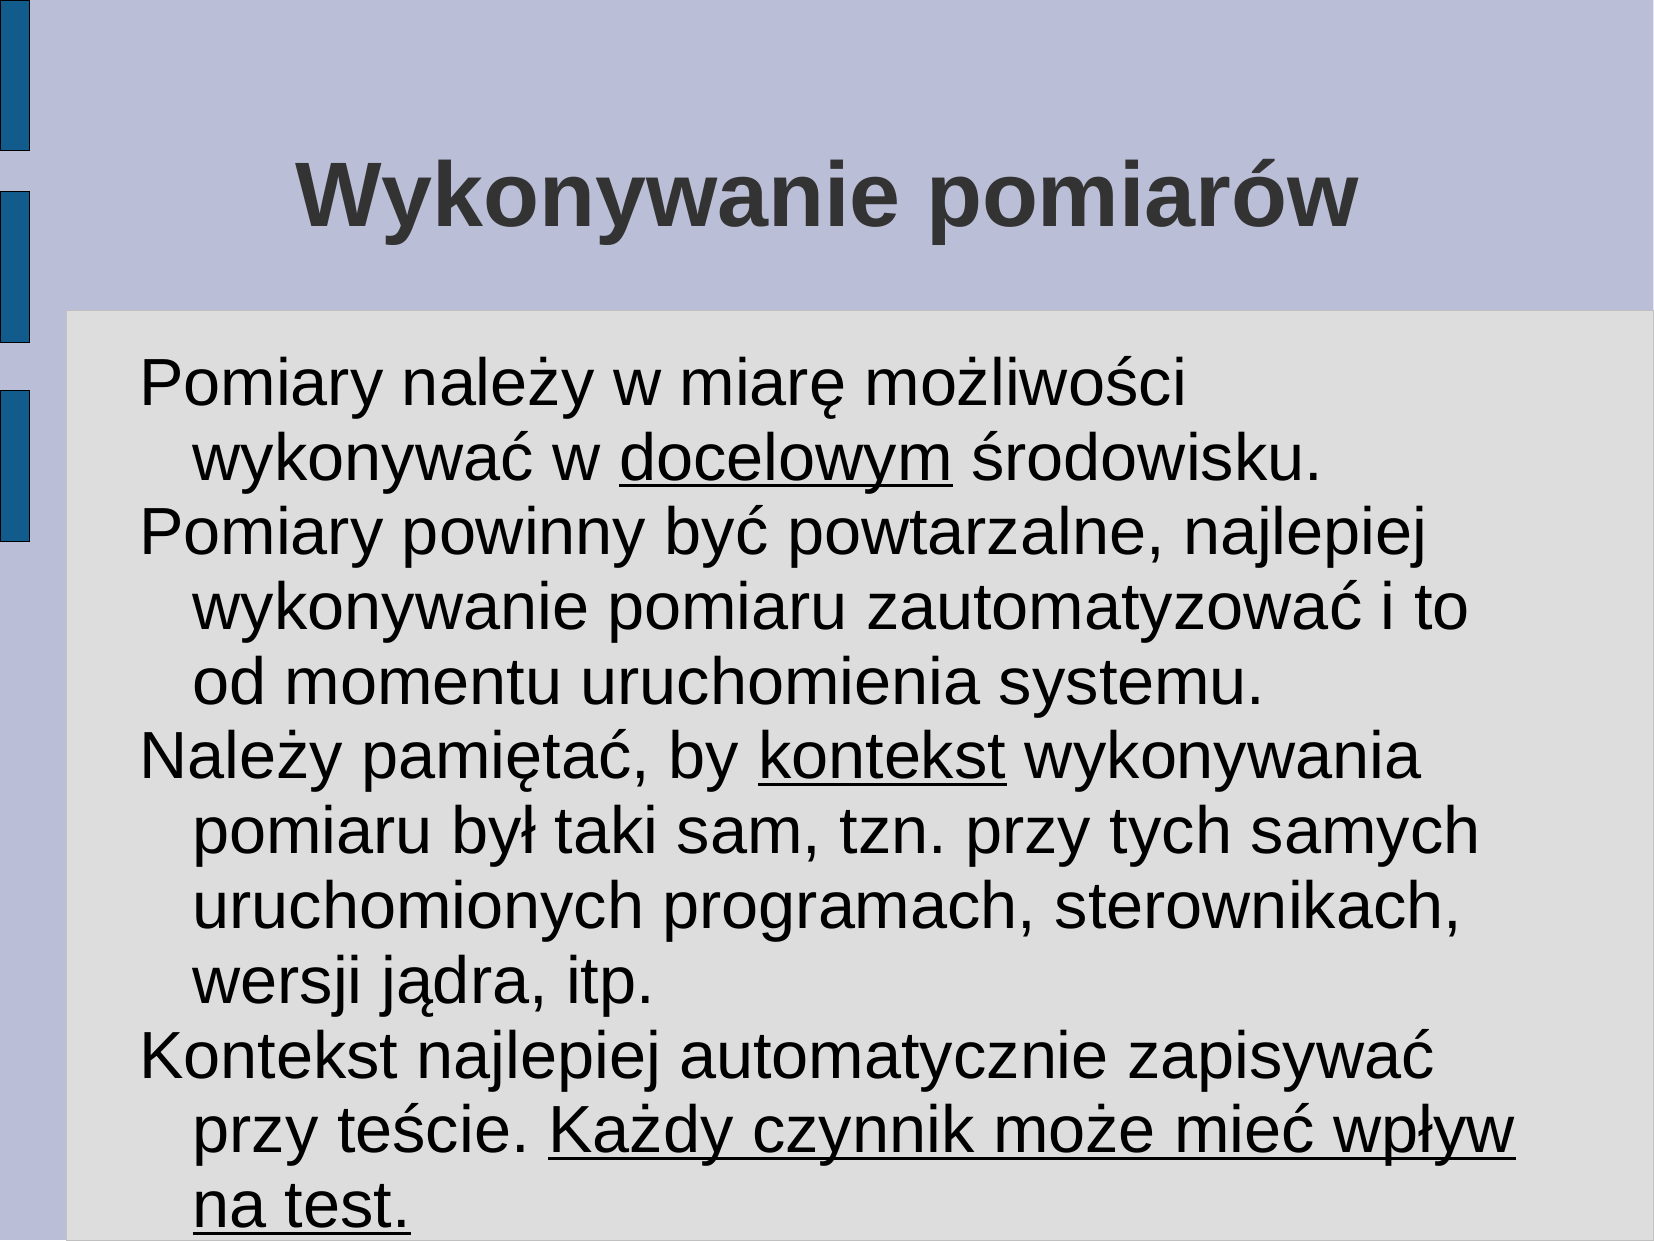

# Wykonywanie pomiarów
Pomiary należy w miarę możliwości wykonywać w docelowym środowisku.
Pomiary powinny być powtarzalne, najlepiej wykonywanie pomiaru zautomatyzować i to od momentu uruchomienia systemu.
Należy pamiętać, by kontekst wykonywania pomiaru był taki sam, tzn. przy tych samych uruchomionych programach, sterownikach, wersji jądra, itp.
Kontekst najlepiej automatycznie zapisywać przy teście. Każdy czynnik może mieć wpływ na test.